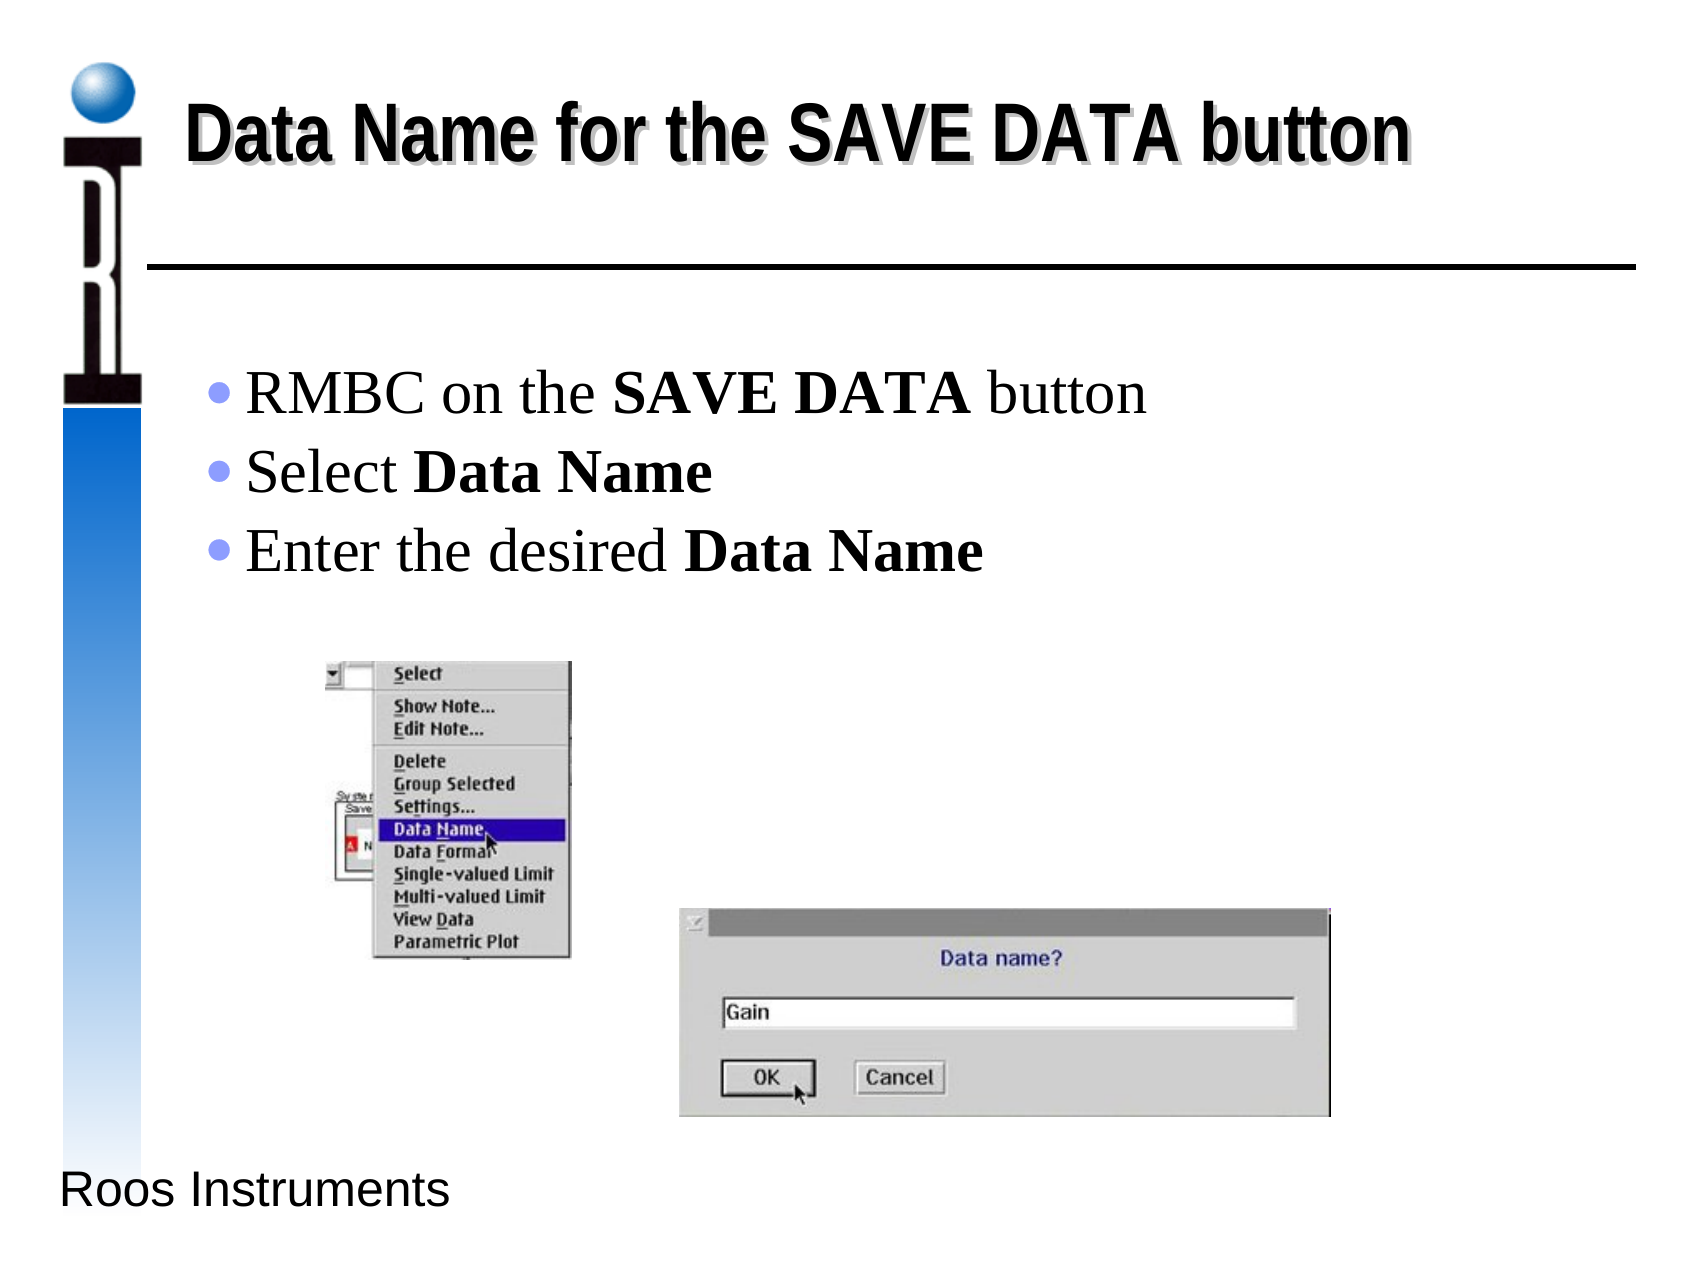

Data Name for the SAVE DATA button
RMBC on the SAVE DATA button
Select Data Name
Enter the desired Data Name